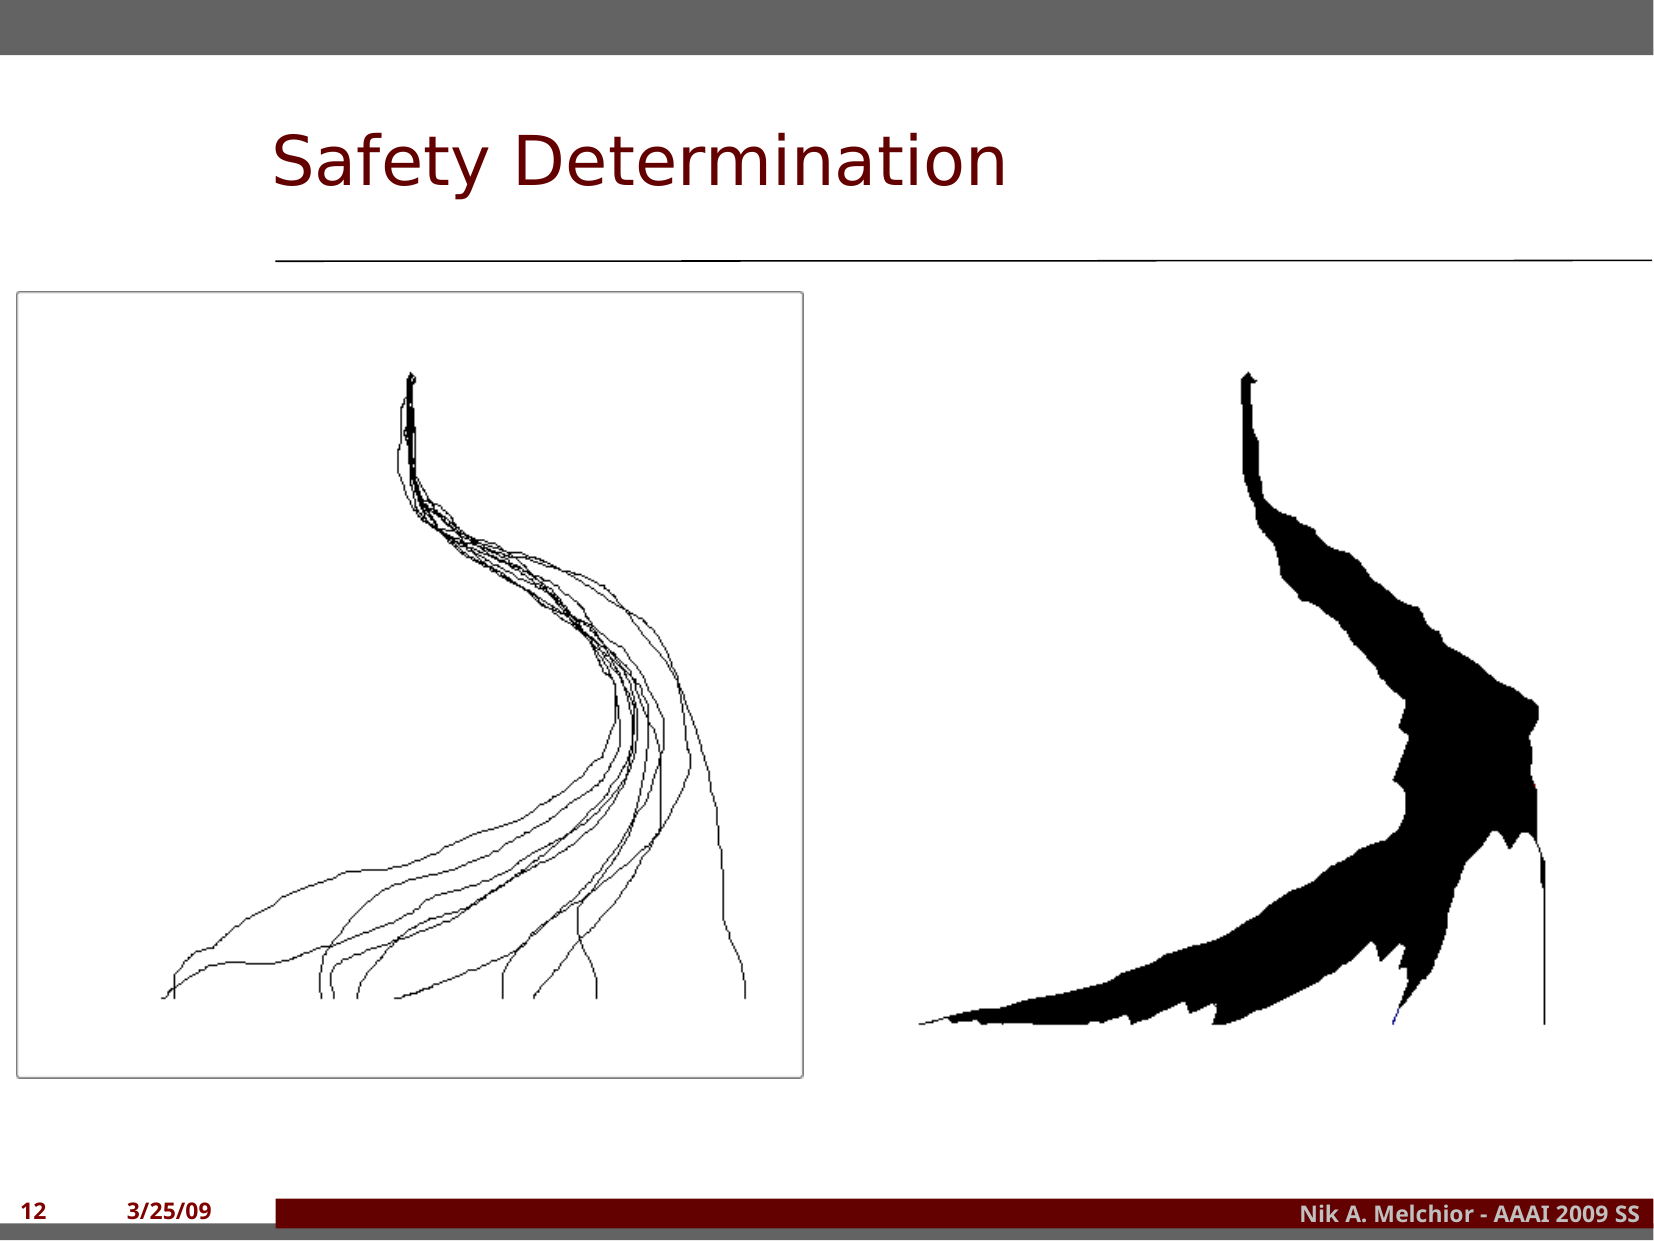

# Safety Determination
12
3/25/09
Nik A. Melchior - AAAI 2009 SS